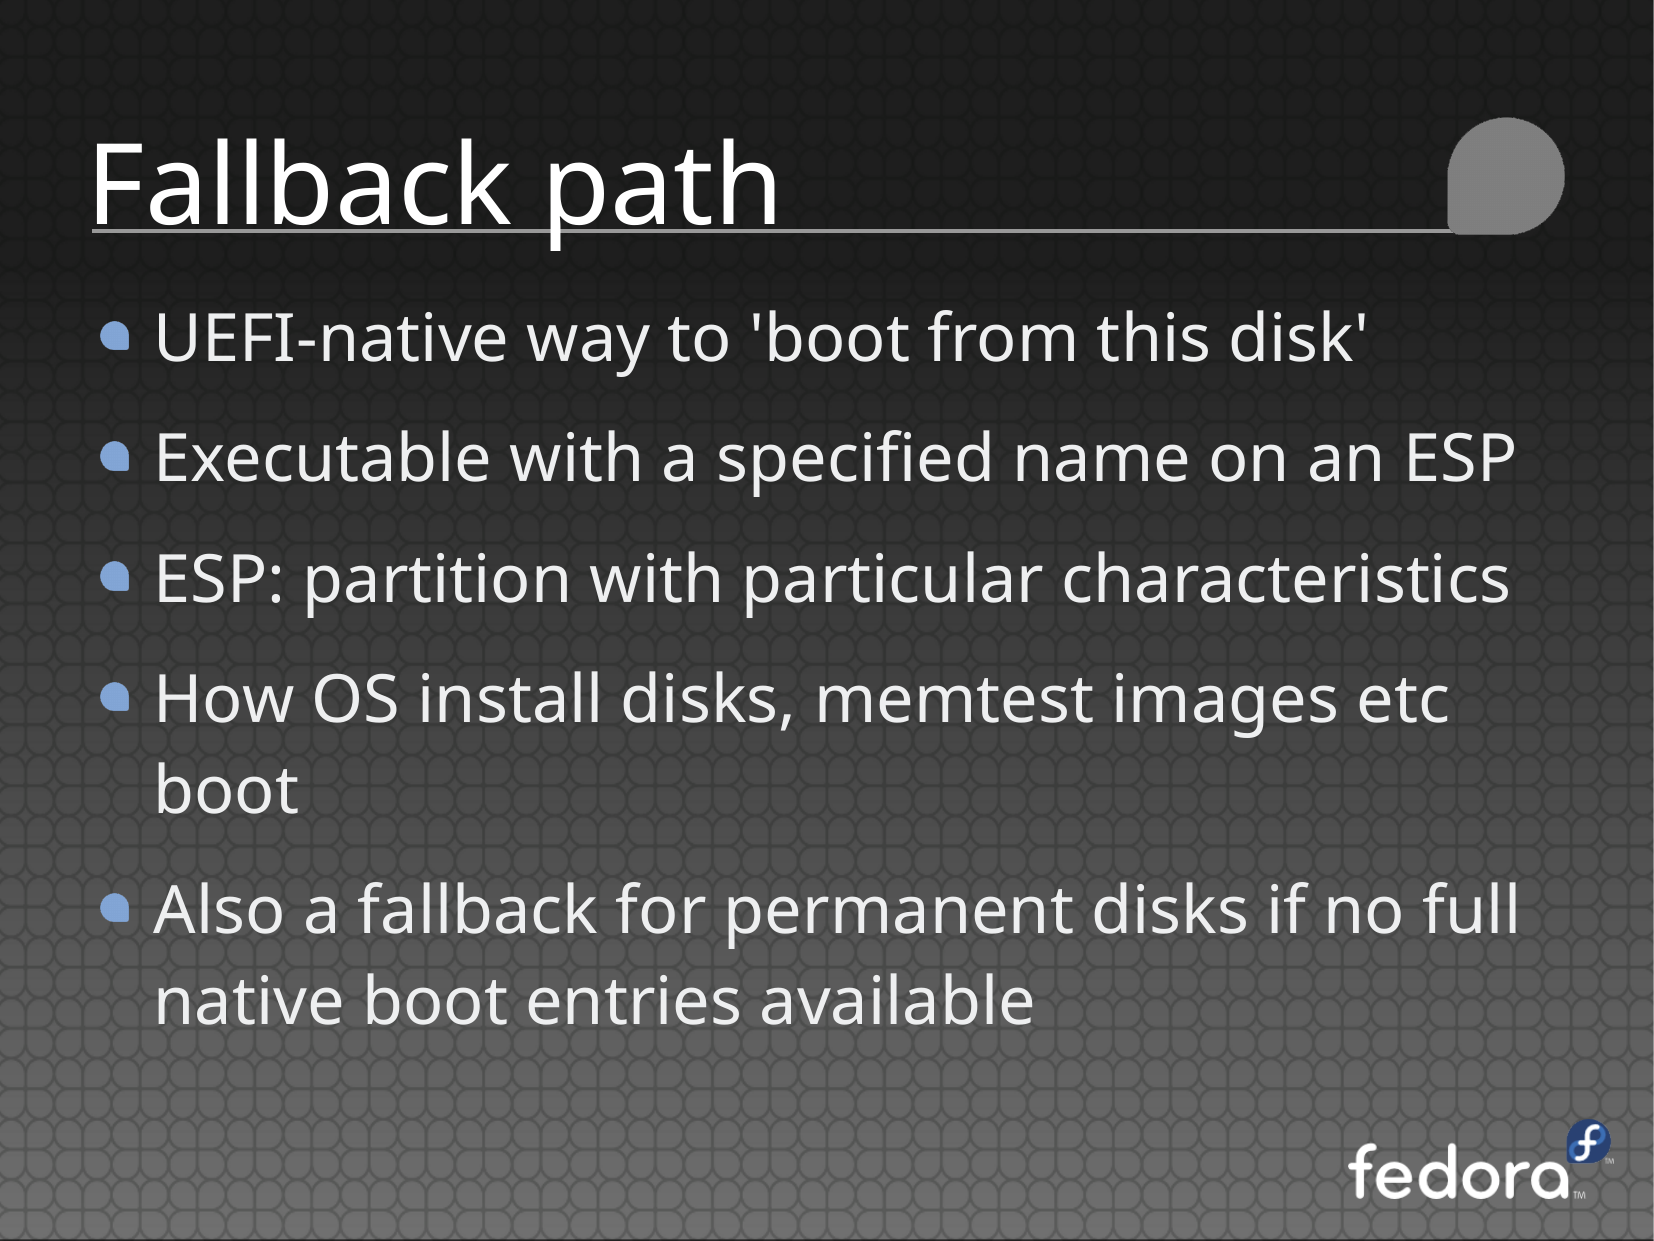

# Fallback path
UEFI-native way to 'boot from this disk'
Executable with a specified name on an ESP
ESP: partition with particular characteristics
How OS install disks, memtest images etc boot
Also a fallback for permanent disks if no full native boot entries available